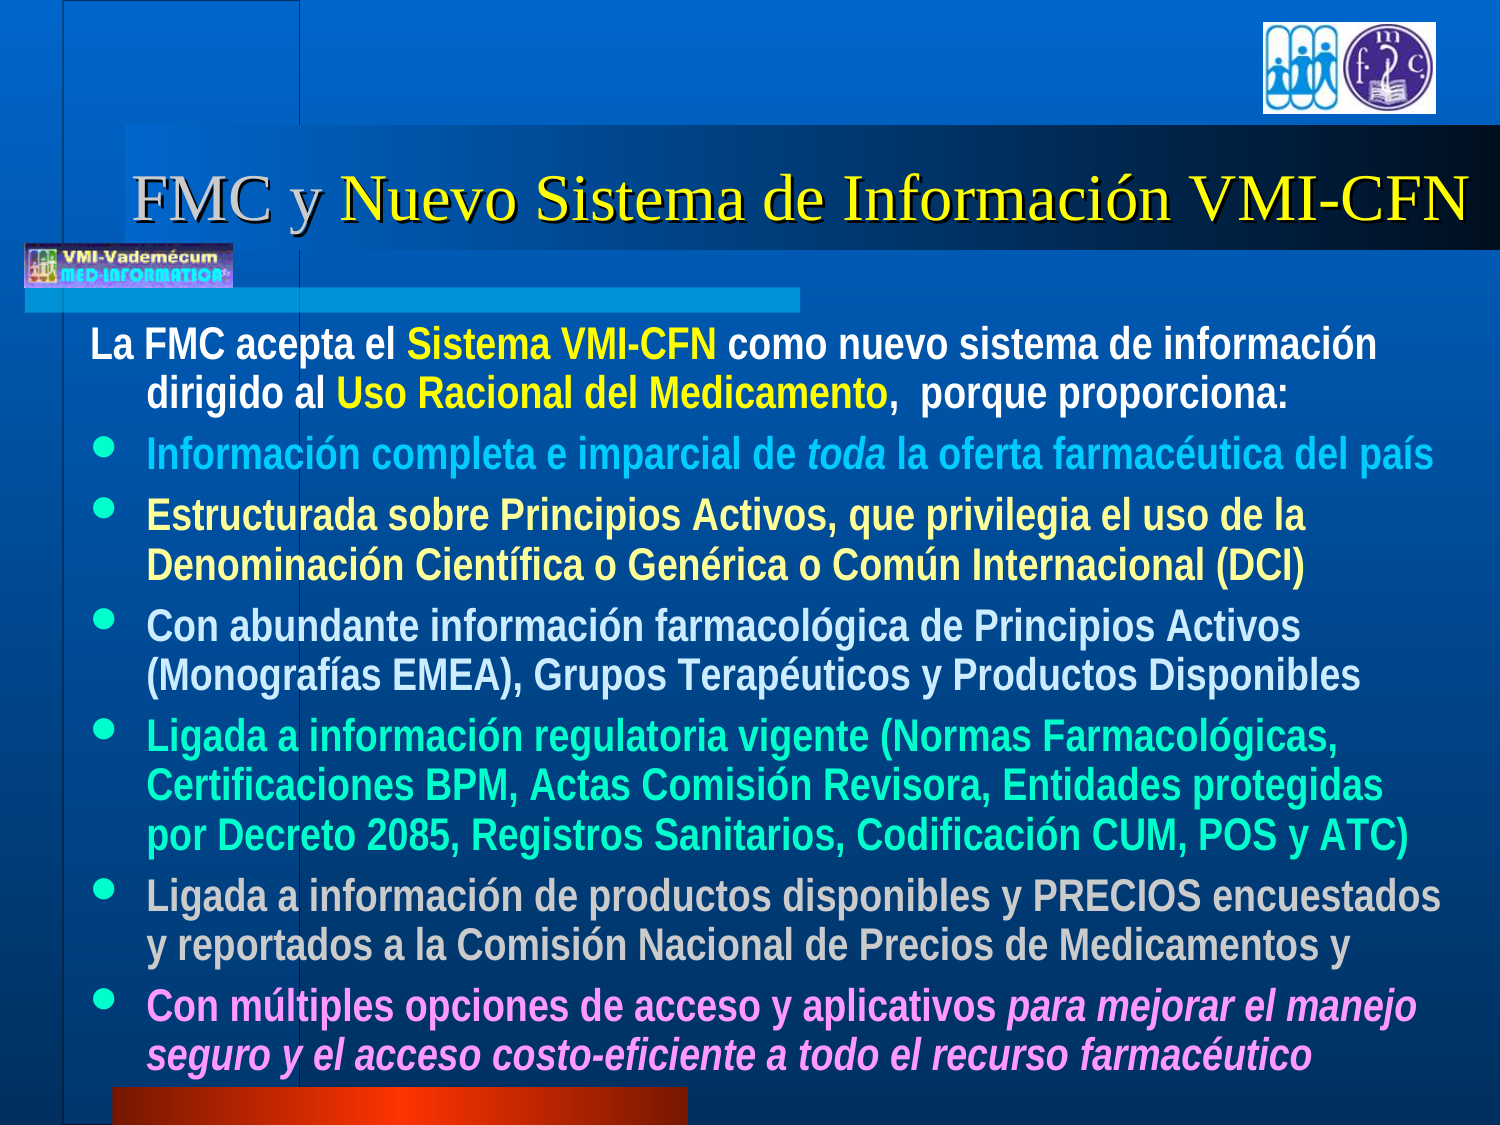

FMC y Nuevo Sistema de Información VMI-CFN
La FMC acepta el Sistema VMI-CFN como nuevo sistema de información dirigido al Uso Racional del Medicamento, porque proporciona:
Información completa e imparcial de toda la oferta farmacéutica del país
Estructurada sobre Principios Activos, que privilegia el uso de la Denominación Científica o Genérica o Común Internacional (DCI)
Con abundante información farmacológica de Principios Activos (Monografías EMEA), Grupos Terapéuticos y Productos Disponibles
Ligada a información regulatoria vigente (Normas Farmacológicas, Certificaciones BPM, Actas Comisión Revisora, Entidades protegidas por Decreto 2085, Registros Sanitarios, Codificación CUM, POS y ATC)
Ligada a información de productos disponibles y PRECIOS encuestados y reportados a la Comisión Nacional de Precios de Medicamentos y
Con múltiples opciones de acceso y aplicativos para mejorar el manejo seguro y el acceso costo-eficiente a todo el recurso farmacéutico